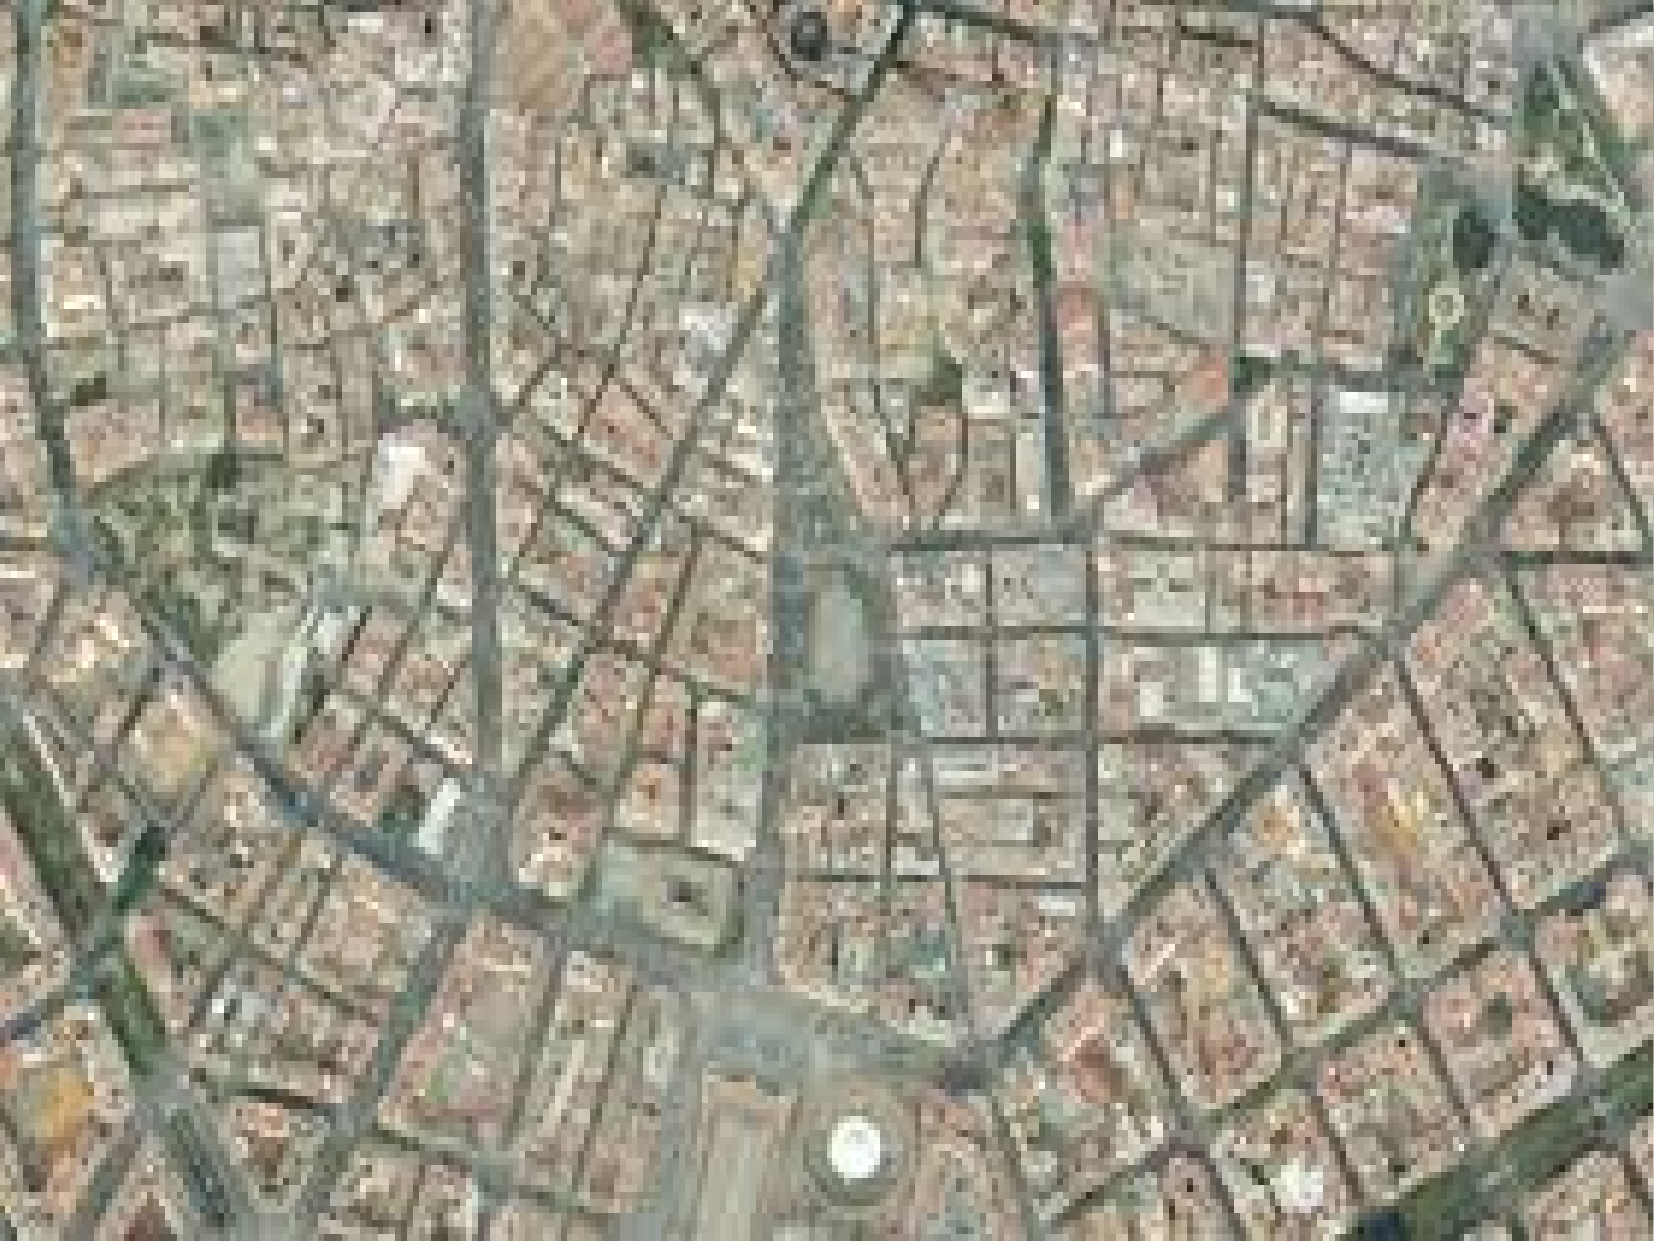

Facilidad ampliación
Ventajas
Aprovechamiento del espacio
Plano ortogonal
Falta adaptación al espacio
Inconvenientes
Visibilidad circulación
Ventajas
Comunicación
El plano urbano
Plano radiocéntrico
Adaptación al relieve
Inconvenientes
Comunicación
Ventajas
Atractivo turístico
Plano irregular
Tráfico de vehículos
Inconvenientes
Falta de espacios